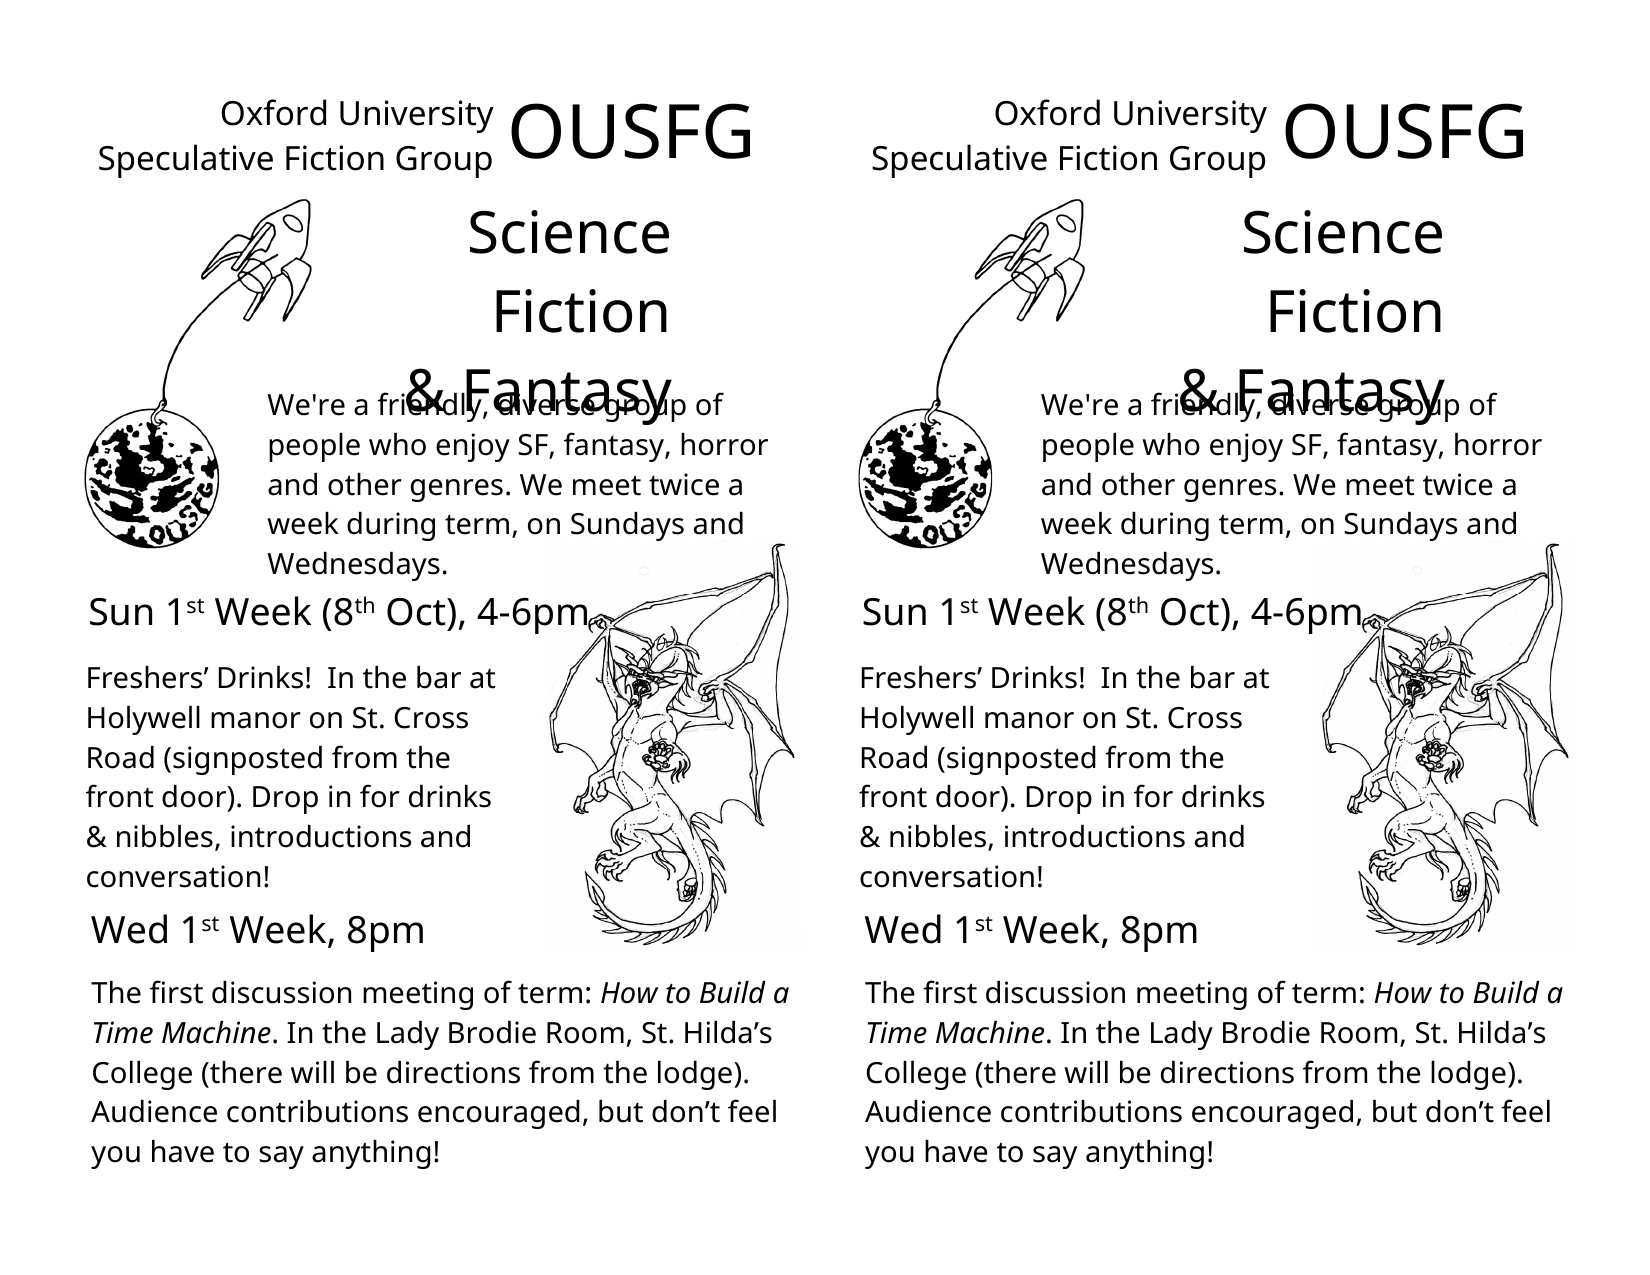

OUSFG
Oxford University
Speculative Fiction Group
Science Fiction
& Fantasy
We're a friendly, diverse group of people who enjoy SF, fantasy, horror and other genres. We meet twice a week during term, on Sundays and Wednesdays.
Sun 1st Week (8th Oct), 4-6pm
Freshers’ Drinks! In the bar at Holywell manor on St. Cross Road (signposted from the front door). Drop in for drinks & nibbles, introductions and conversation!
Wed 1st Week, 8pm
The first discussion meeting of term: How to Build a Time Machine. In the Lady Brodie Room, St. Hilda’s College (there will be directions from the lodge). Audience contributions encouraged, but don’t feel you have to say anything!
OUSFG
Oxford University
Speculative Fiction Group
Science Fiction
& Fantasy
We're a friendly, diverse group of people who enjoy SF, fantasy, horror and other genres. We meet twice a week during term, on Sundays and Wednesdays.
Sun 1st Week (8th Oct), 4-6pm
Freshers’ Drinks! In the bar at Holywell manor on St. Cross Road (signposted from the front door). Drop in for drinks & nibbles, introductions and conversation!
Wed 1st Week, 8pm
The first discussion meeting of term: How to Build a Time Machine. In the Lady Brodie Room, St. Hilda’s College (there will be directions from the lodge). Audience contributions encouraged, but don’t feel you have to say anything!